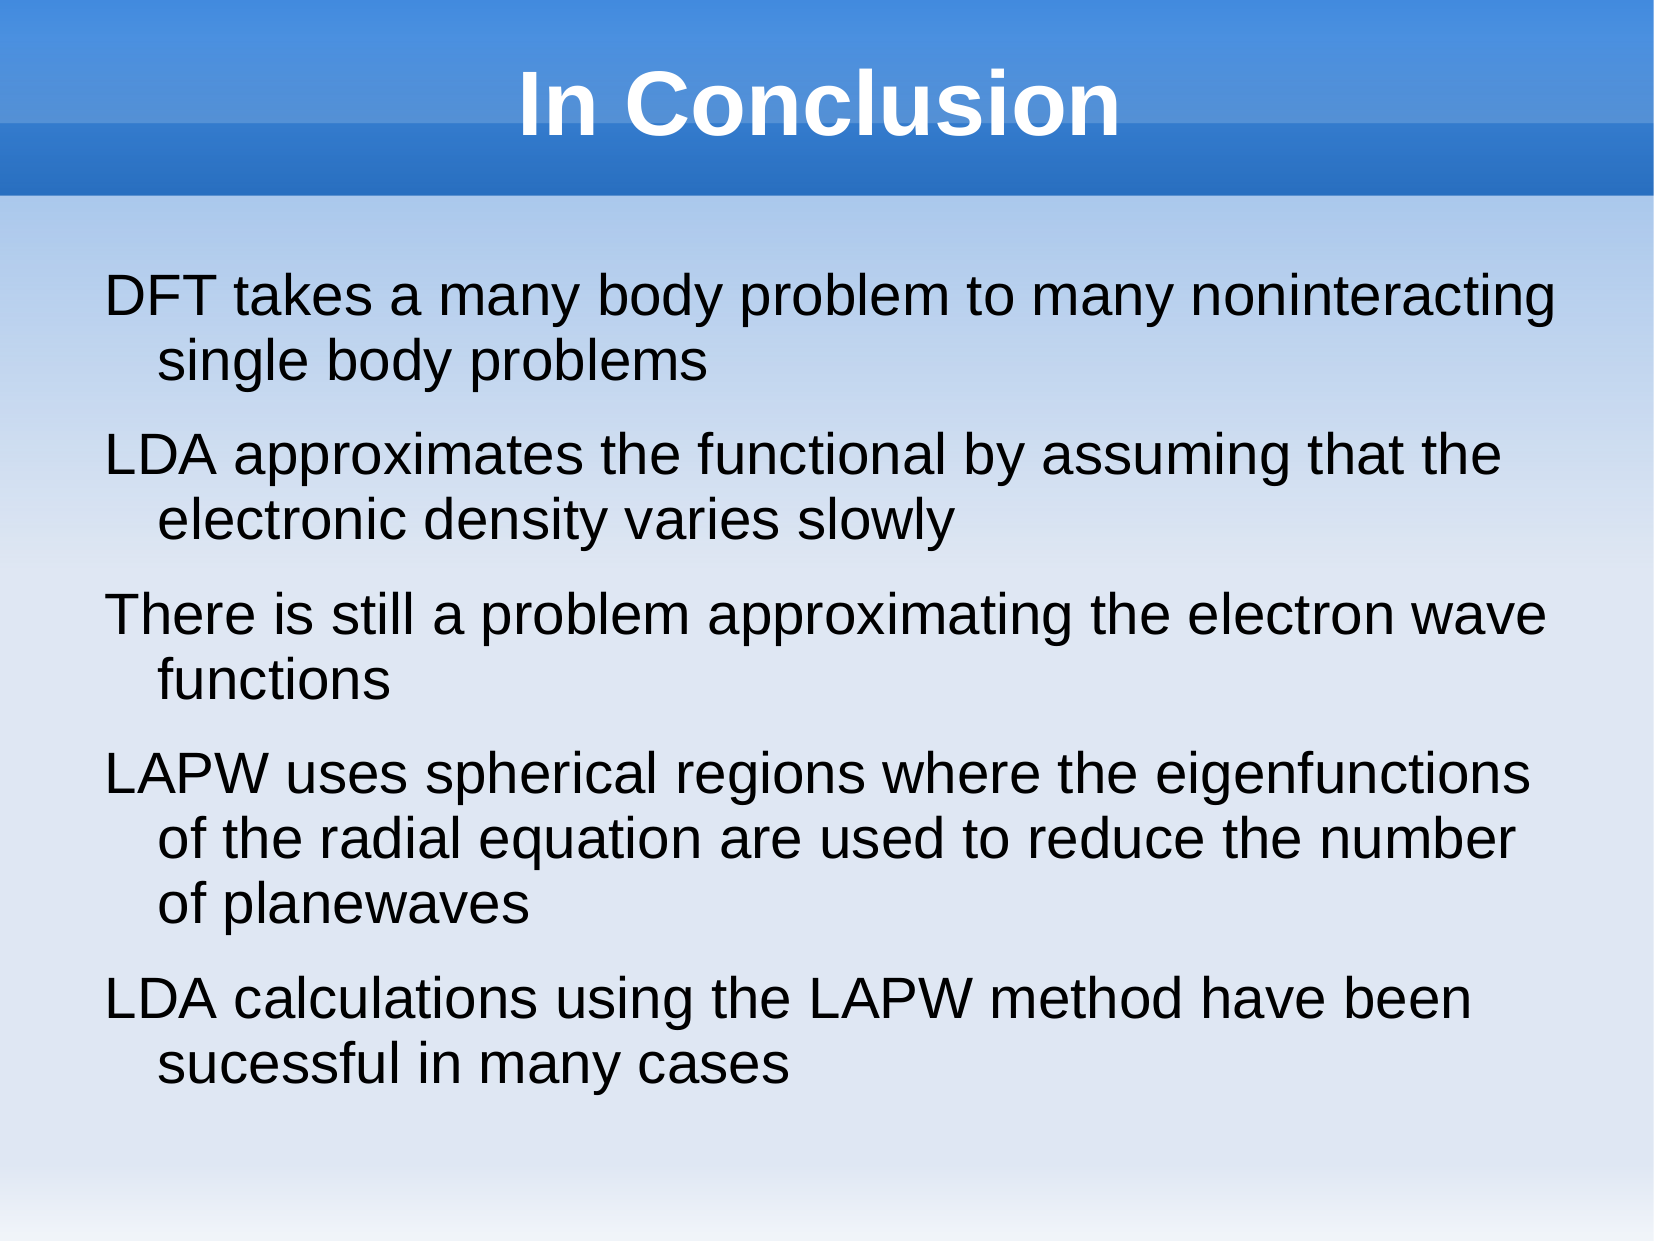

# In Conclusion
DFT takes a many body problem to many noninteracting single body problems
LDA approximates the functional by assuming that the electronic density varies slowly
There is still a problem approximating the electron wave functions
LAPW uses spherical regions where the eigenfunctions of the radial equation are used to reduce the number of planewaves
LDA calculations using the LAPW method have been sucessful in many cases